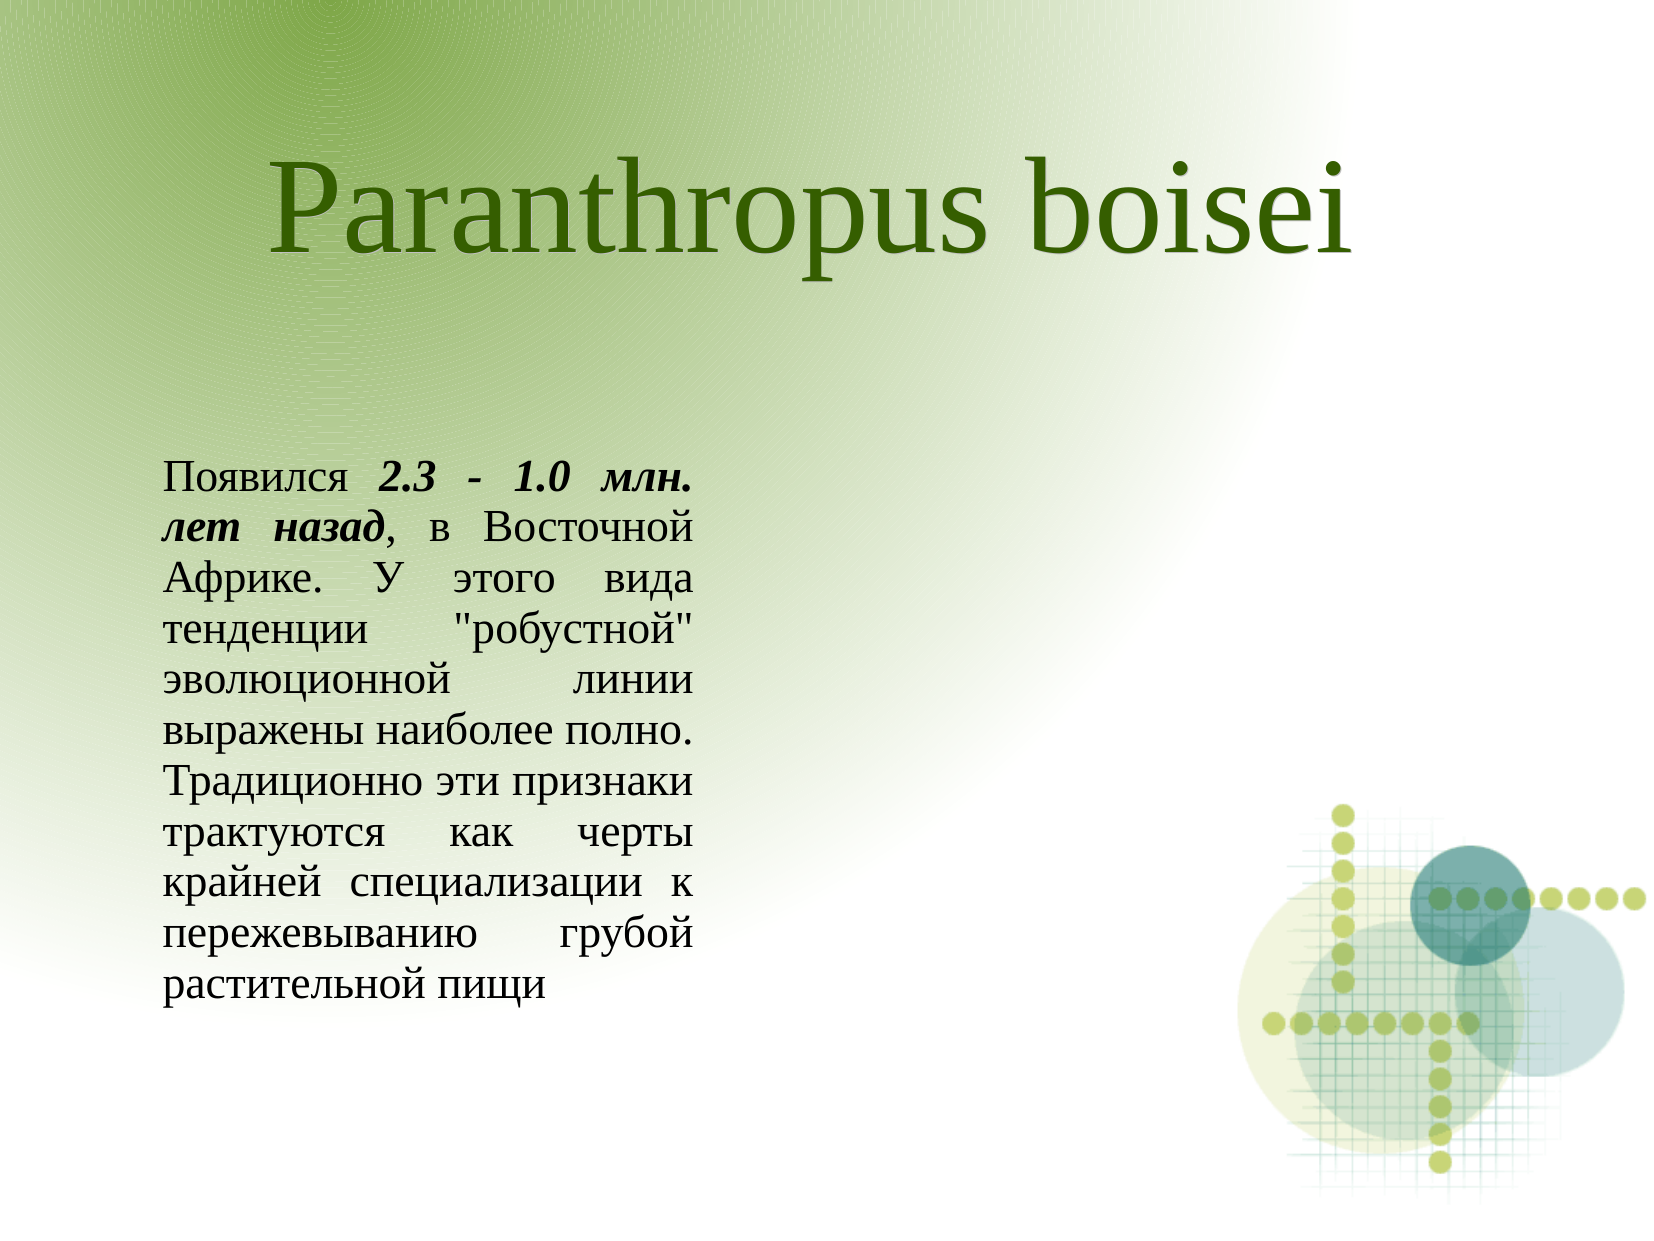

# Paranthropus boisei
Появился 2.3 - 1.0 млн. лет назад, в Восточной Африке. У этого вида тенденции "робустной" эволюционной линии выражены наиболее полно. Традиционно эти признаки трактуются как черты крайней специализации к пережевыванию грубой растительной пищи